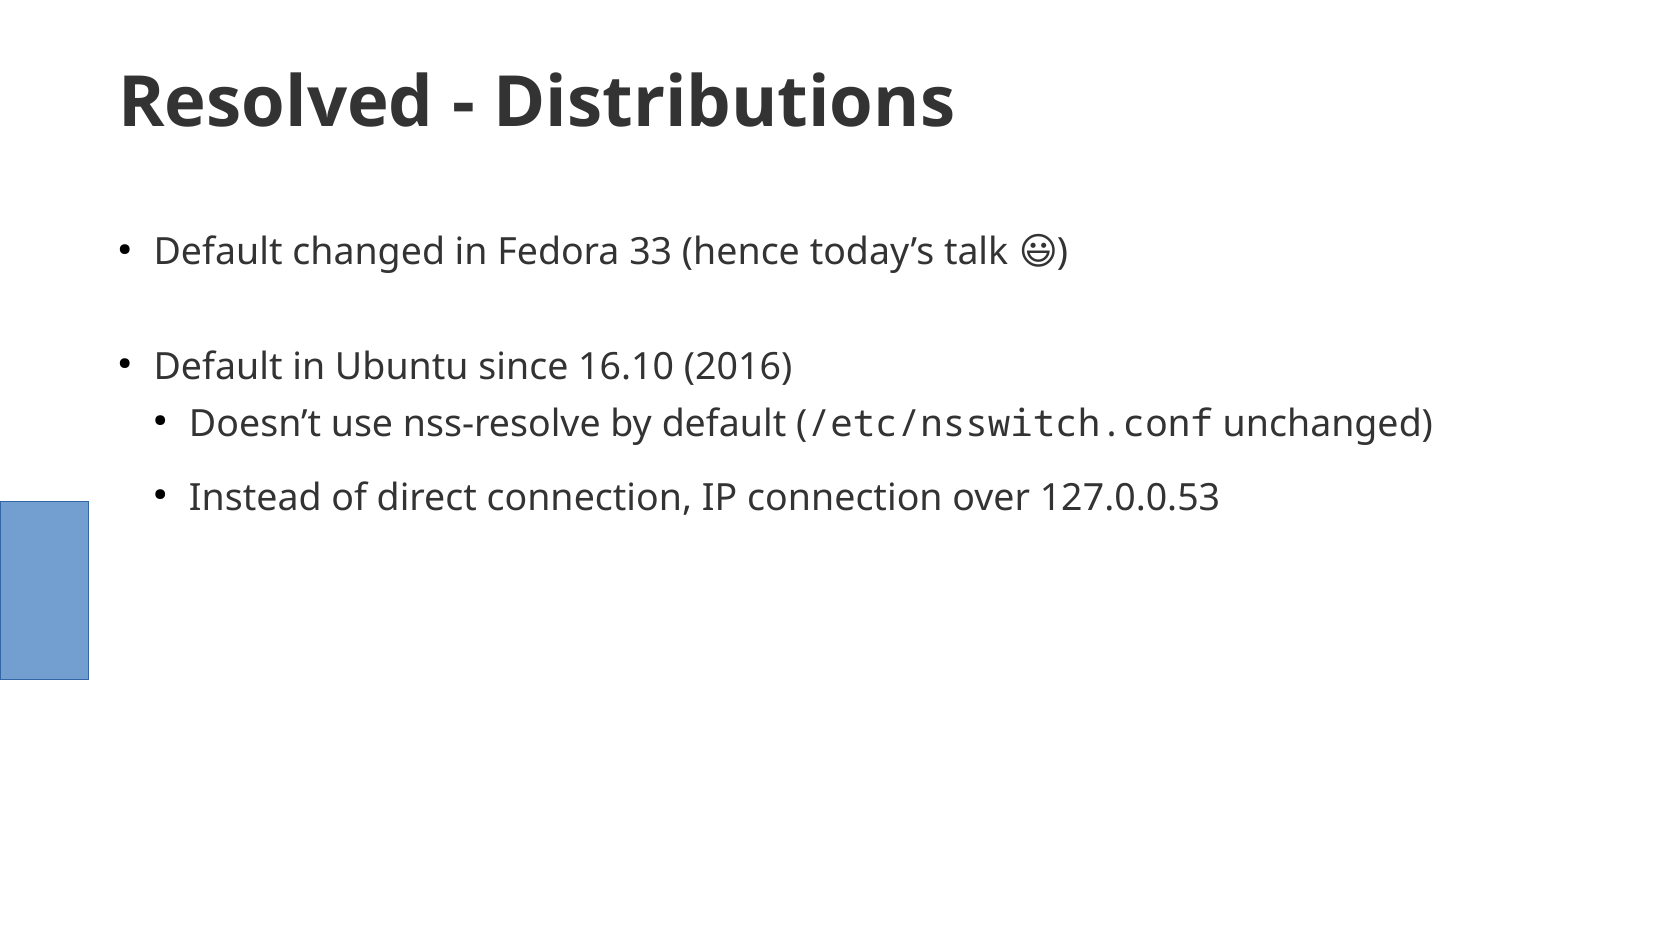

# Resolved - Distributions
Default changed in Fedora 33 (hence today’s talk 😃)
Default in Ubuntu since 16.10 (2016)
Doesn’t use nss-resolve by default (/etc/nsswitch.conf unchanged)
Instead of direct connection, IP connection over 127.0.0.53